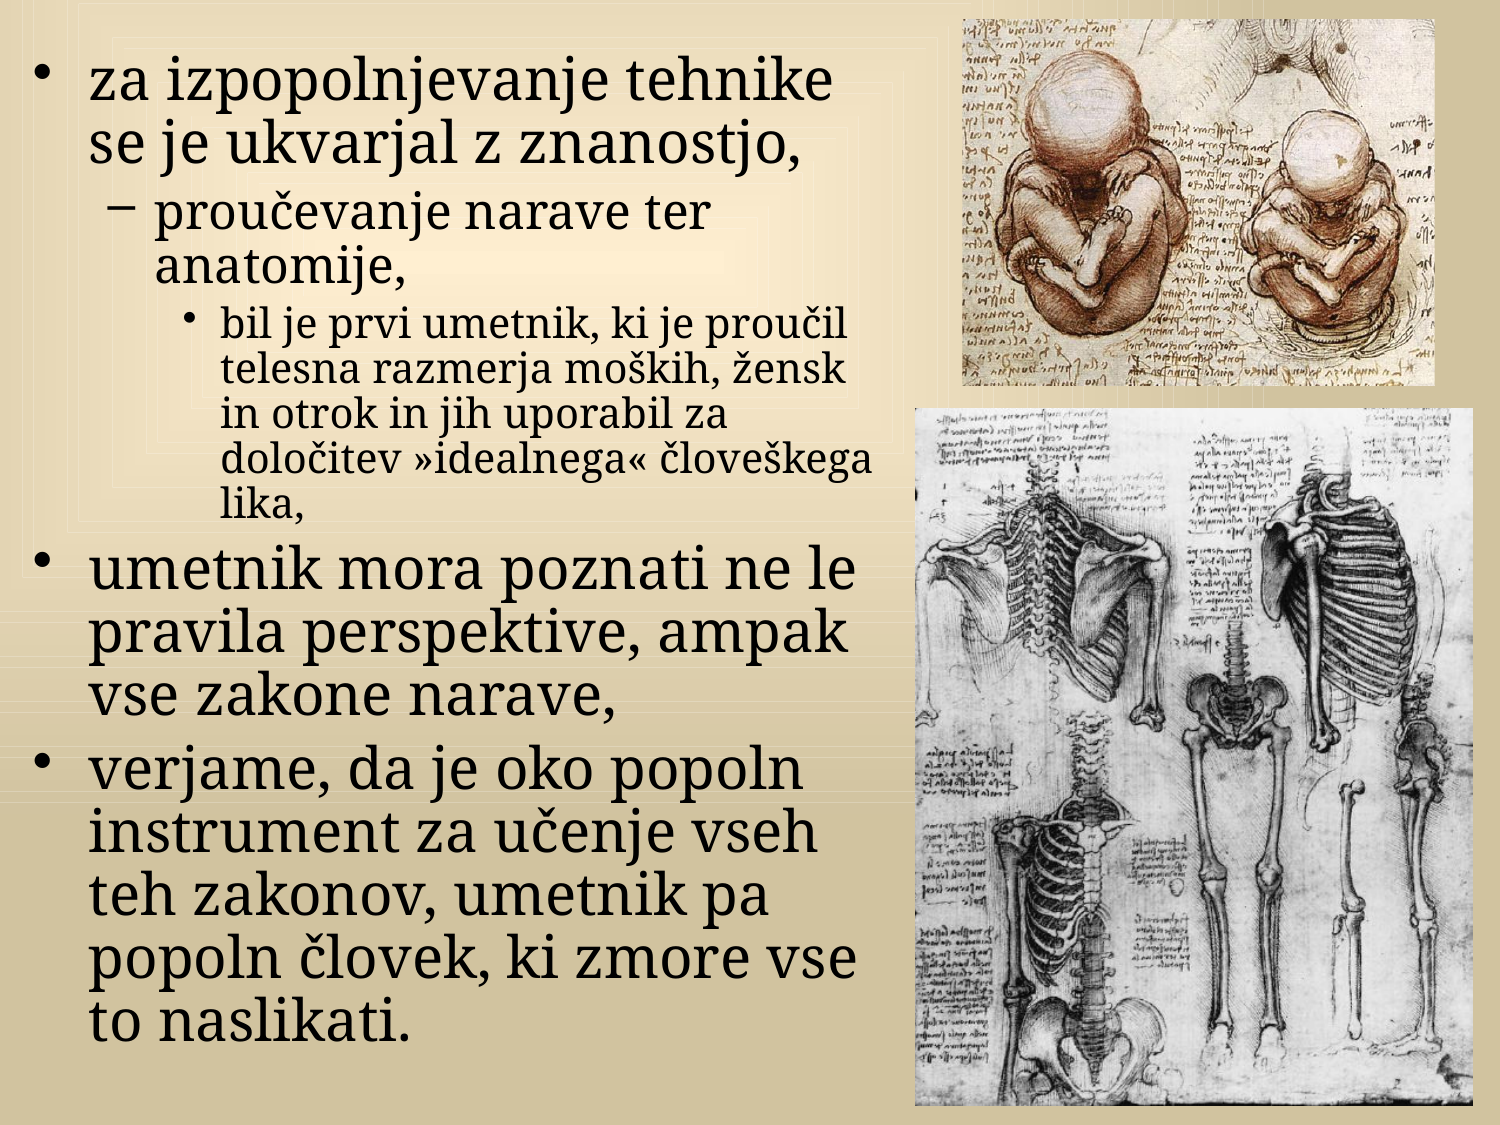

# za izpopolnjevanje tehnike se je ukvarjal z znanostjo,
proučevanje narave ter anatomije,
bil je prvi umetnik, ki je proučil telesna razmerja moških, žensk in otrok in jih uporabil za določitev »idealnega« človeškega lika,
umetnik mora poznati ne le pravila perspektive, ampak vse zakone narave,
verjame, da je oko popoln instrument za učenje vseh teh zakonov, umetnik pa popoln človek, ki zmore vse to naslikati.